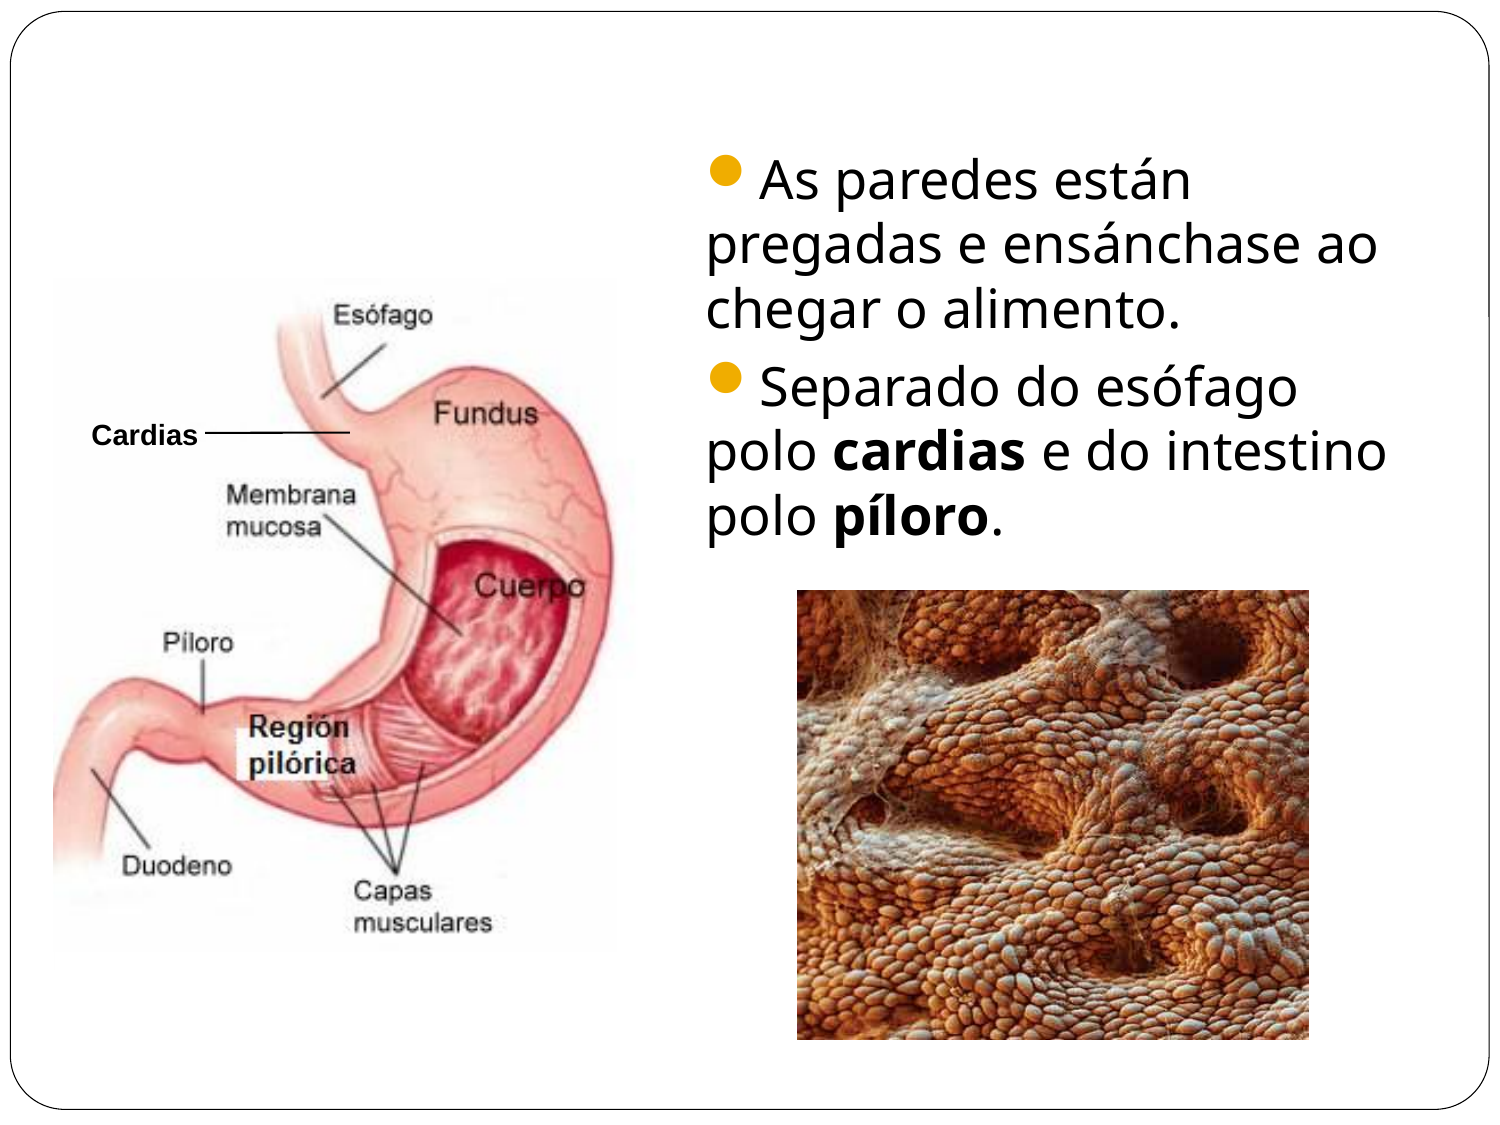

As paredes están pregadas e ensánchase ao chegar o alimento.
Separado do esófago polo cardias e do intestino polo píloro.
Cardias